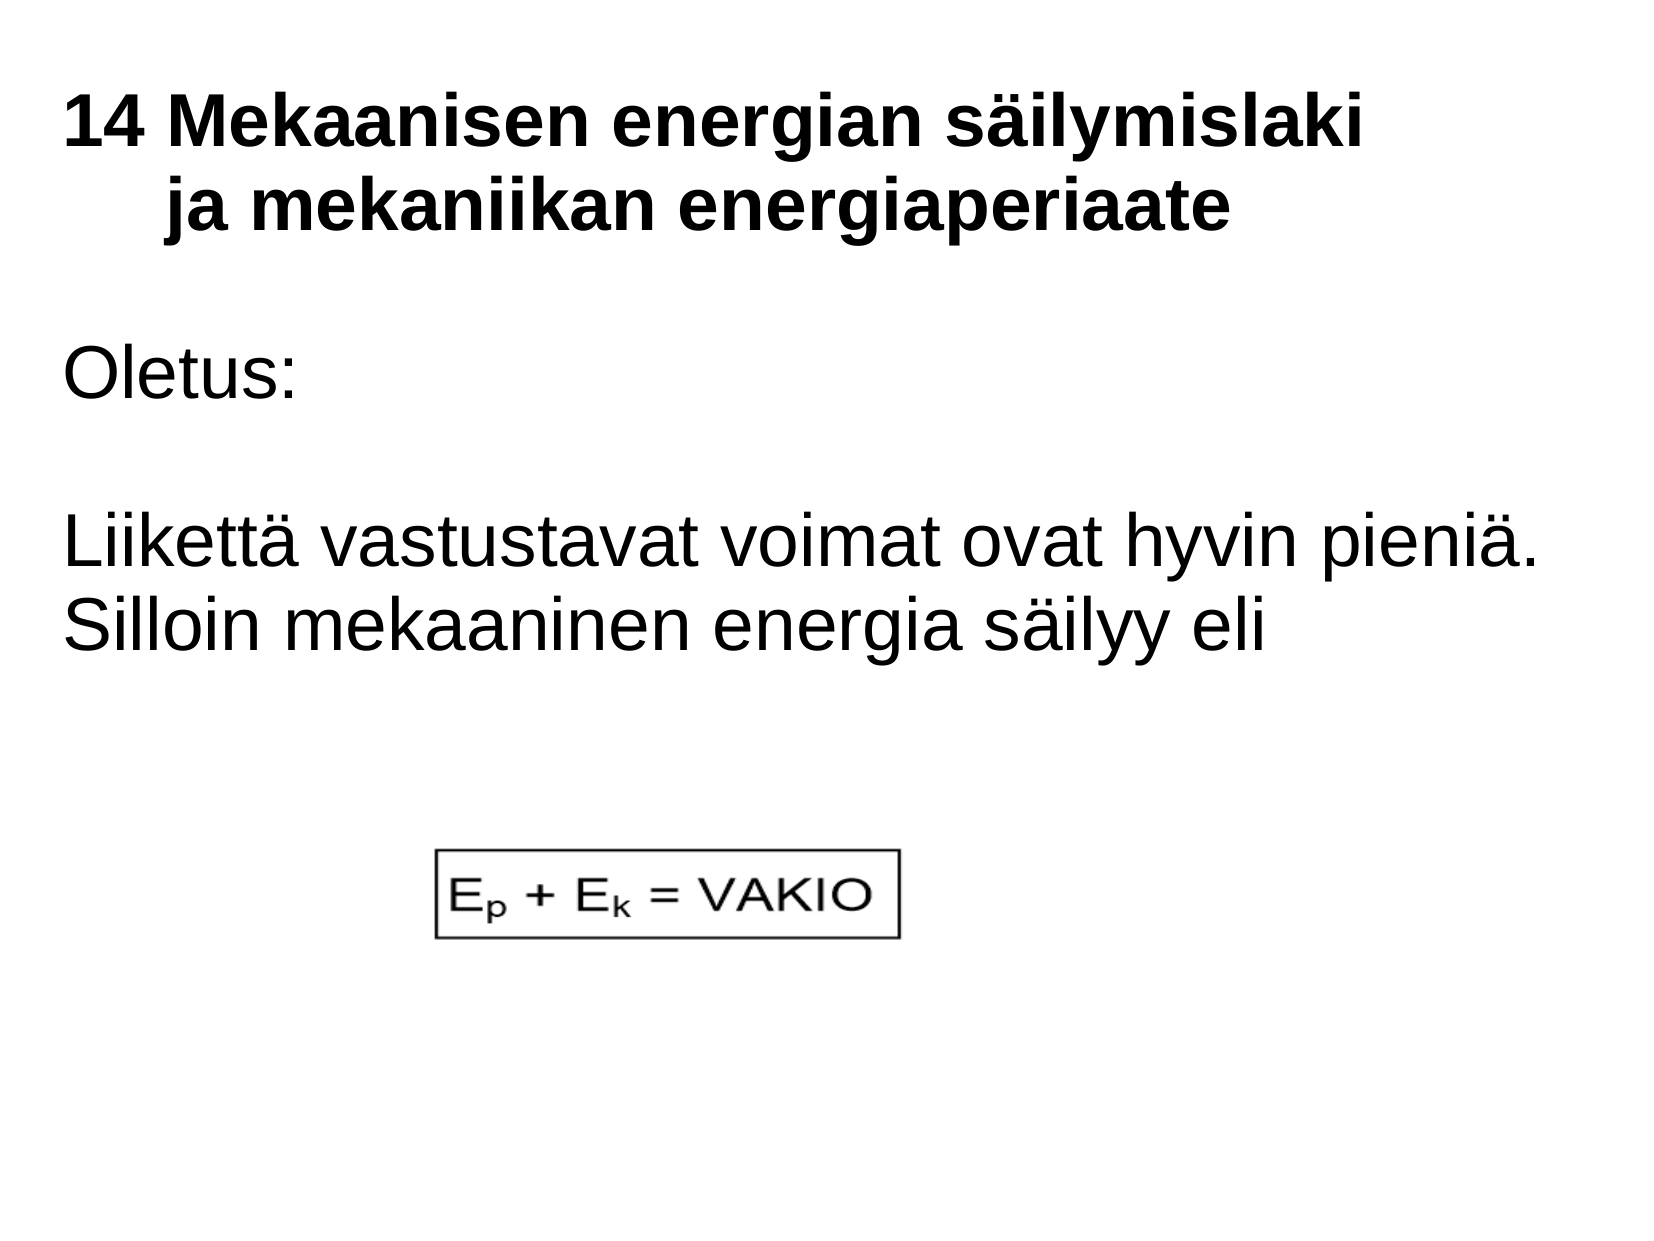

14 Mekaanisen energian säilymislaki
 ja mekaniikan energiaperiaate
Oletus:
Liikettä vastustavat voimat ovat hyvin pieniä.
Silloin mekaaninen energia säilyy eli